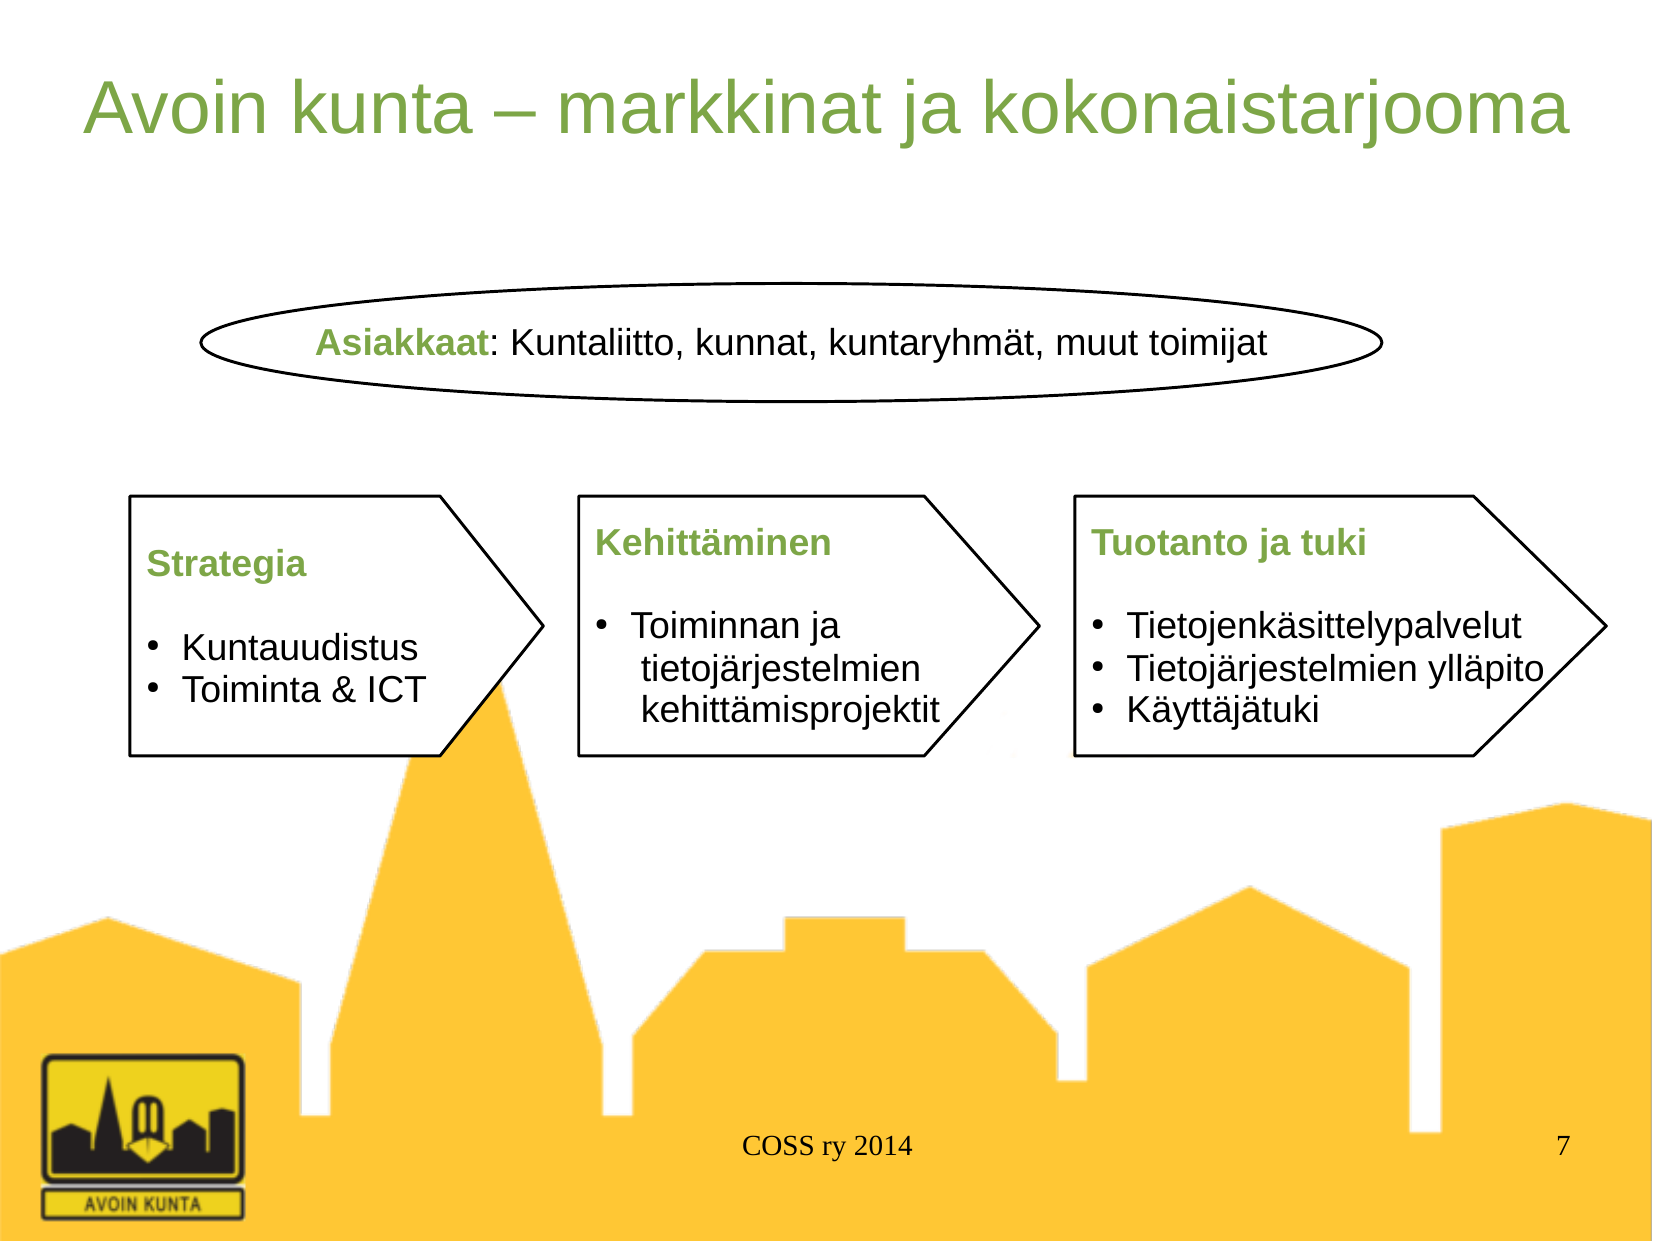

# Avoin kunta – markkinat ja kokonaistarjooma
Asiakkaat: Kuntaliitto, kunnat, kuntaryhmät, muut toimijat
Strategia
Kuntauudistus
Toiminta & ICT
Kehittäminen
Toiminnan ja
 tietojärjestelmien
 kehittämisprojektit
Tuotanto ja tuki
Tietojenkäsittelypalvelut
Tietojärjestelmien ylläpito
Käyttäjätuki
COSS ry 2014
7